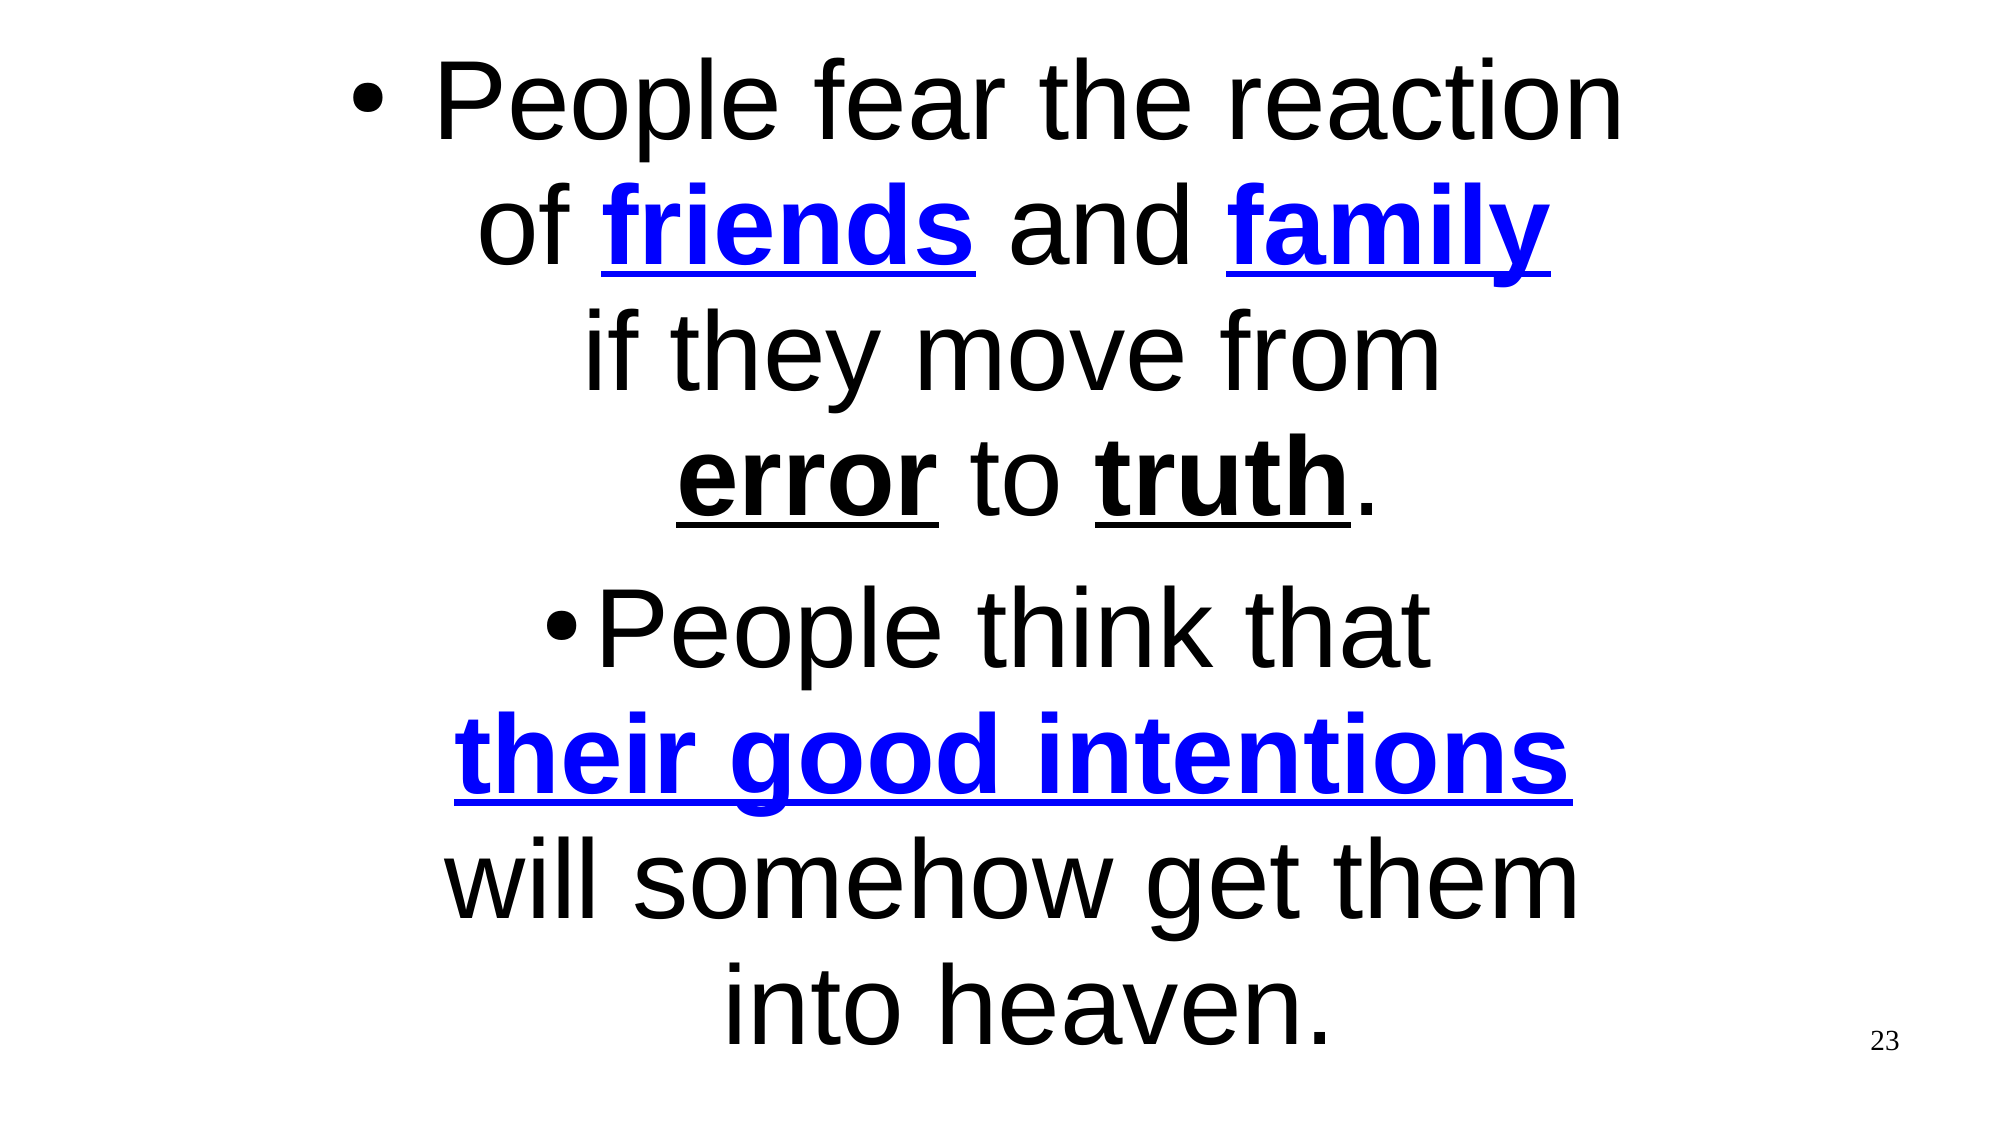

# People fear the reaction of friends and family if they move from error to truth.
People think that
their good intentions
will somehow get them
into heaven.
23